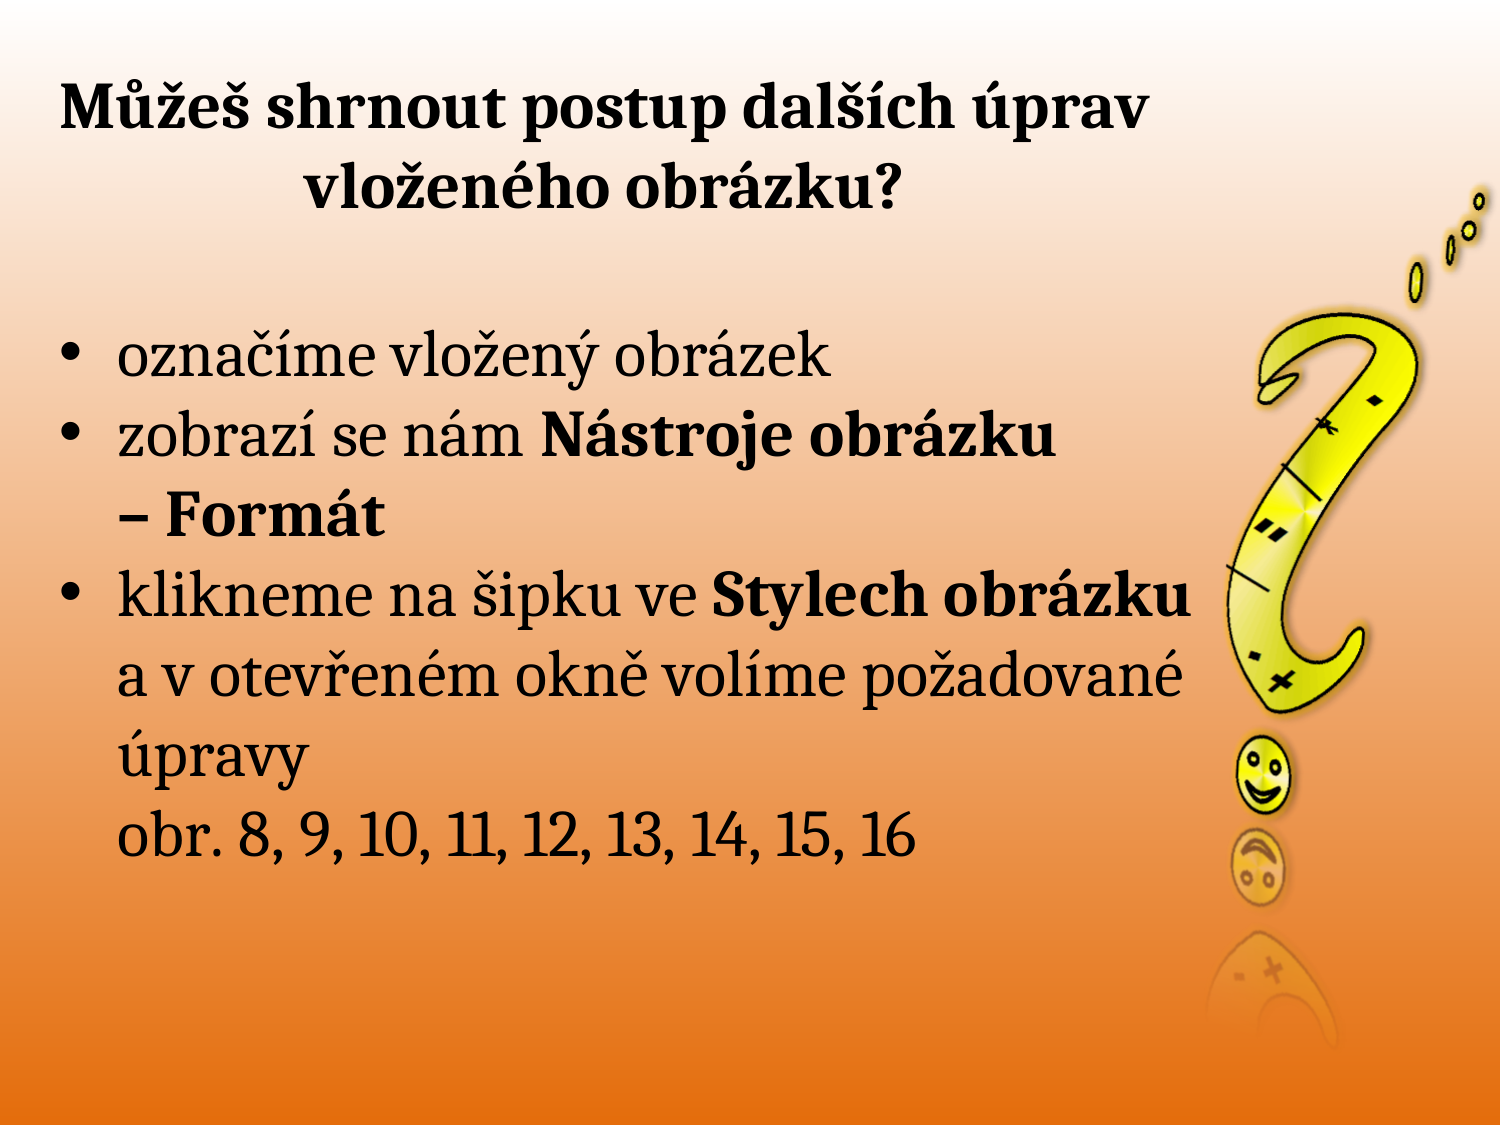

Můžeš shrnout postup dalších úprav vloženého obrázku?
označíme vložený obrázek
zobrazí se nám Nástroje obrázku
	– Formát
klikneme na šipku ve Stylech obrázku a v otevřeném okně volíme požadované úpravy
	obr. 8, 9, 10, 11, 12, 13, 14, 15, 16